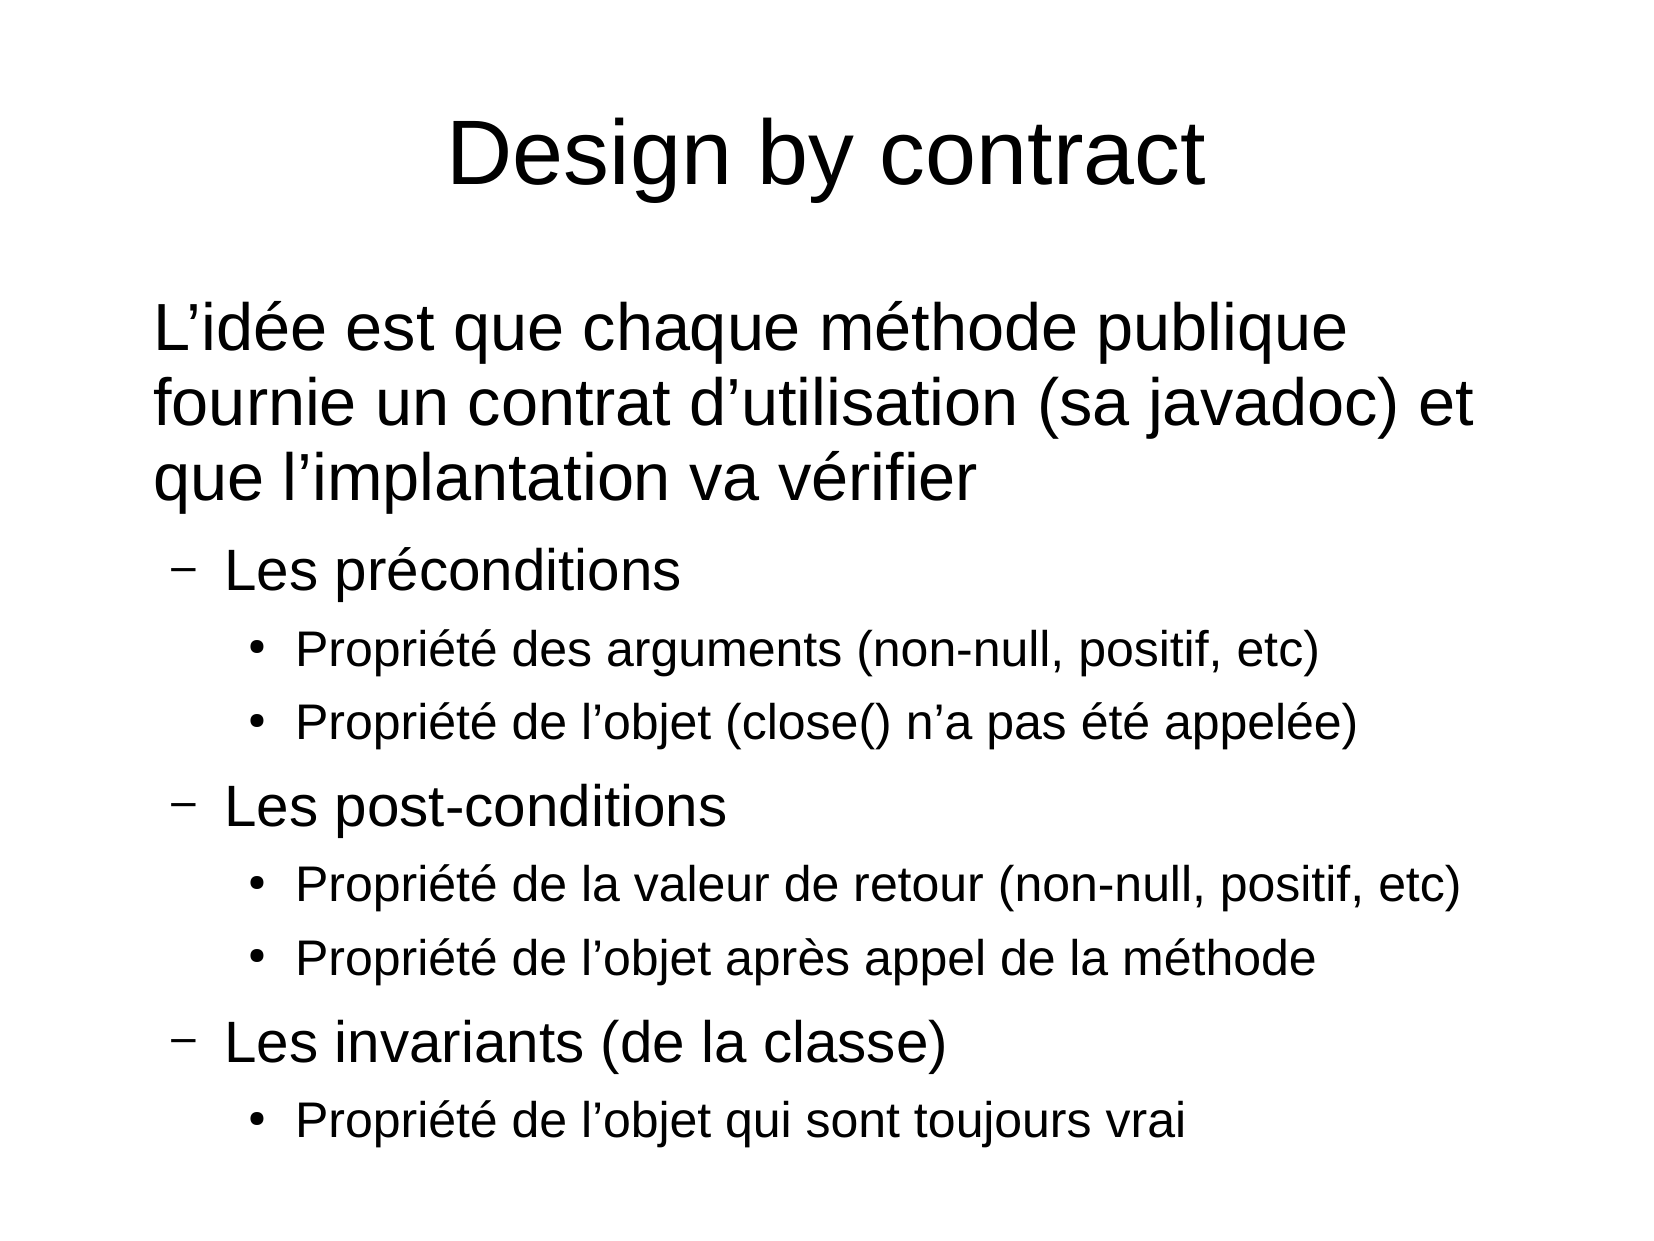

# Design by contract
L’idée est que chaque méthode publique fournie un contrat d’utilisation (sa javadoc) et que l’implantation va vérifier
Les préconditions
Propriété des arguments (non-null, positif, etc)
Propriété de l’objet (close() n’a pas été appelée)
Les post-conditions
Propriété de la valeur de retour (non-null, positif, etc)
Propriété de l’objet après appel de la méthode
Les invariants (de la classe)
Propriété de l’objet qui sont toujours vrai